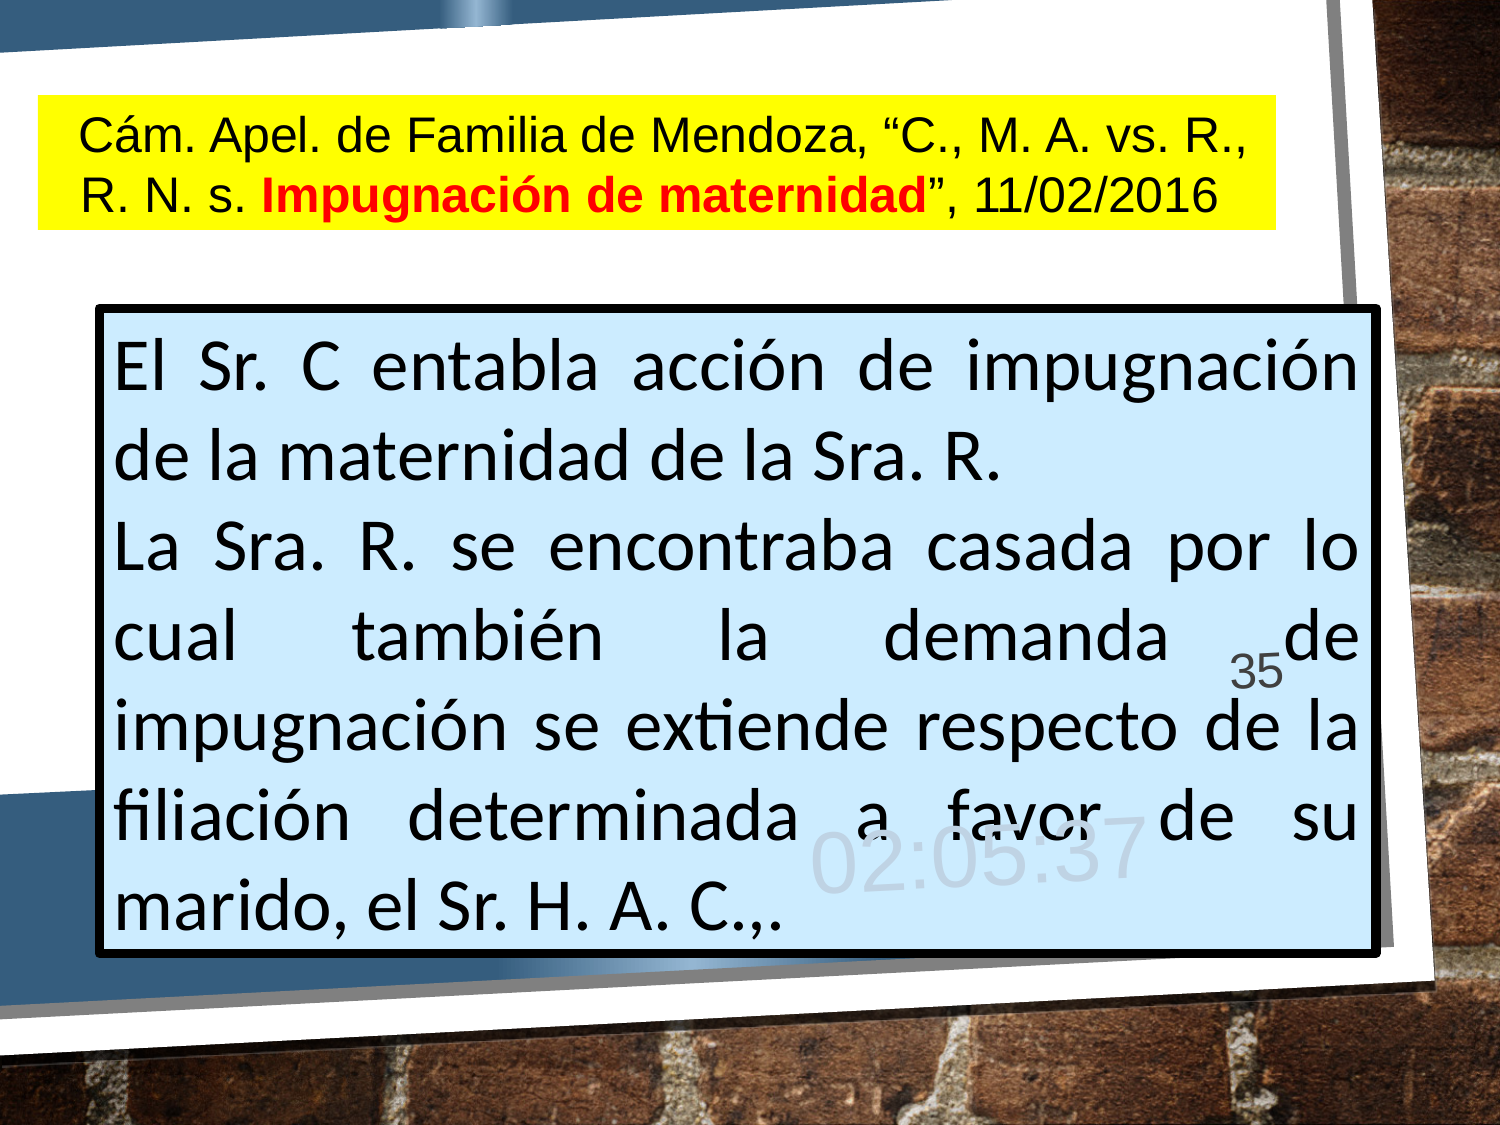

Cám. Apel. de Familia de Mendoza, “C., M. A. vs. R., R. N. s. Impugnación de maternidad”, 11/02/2016
El Sr. C entabla acción de impugnación de la maternidad de la Sra. R.
La Sra. R. se encontraba casada por lo cual también la demanda de impugnación se extiende respecto de la filiación determinada a favor de su marido, el Sr. H. A. C.,.
02:48:04